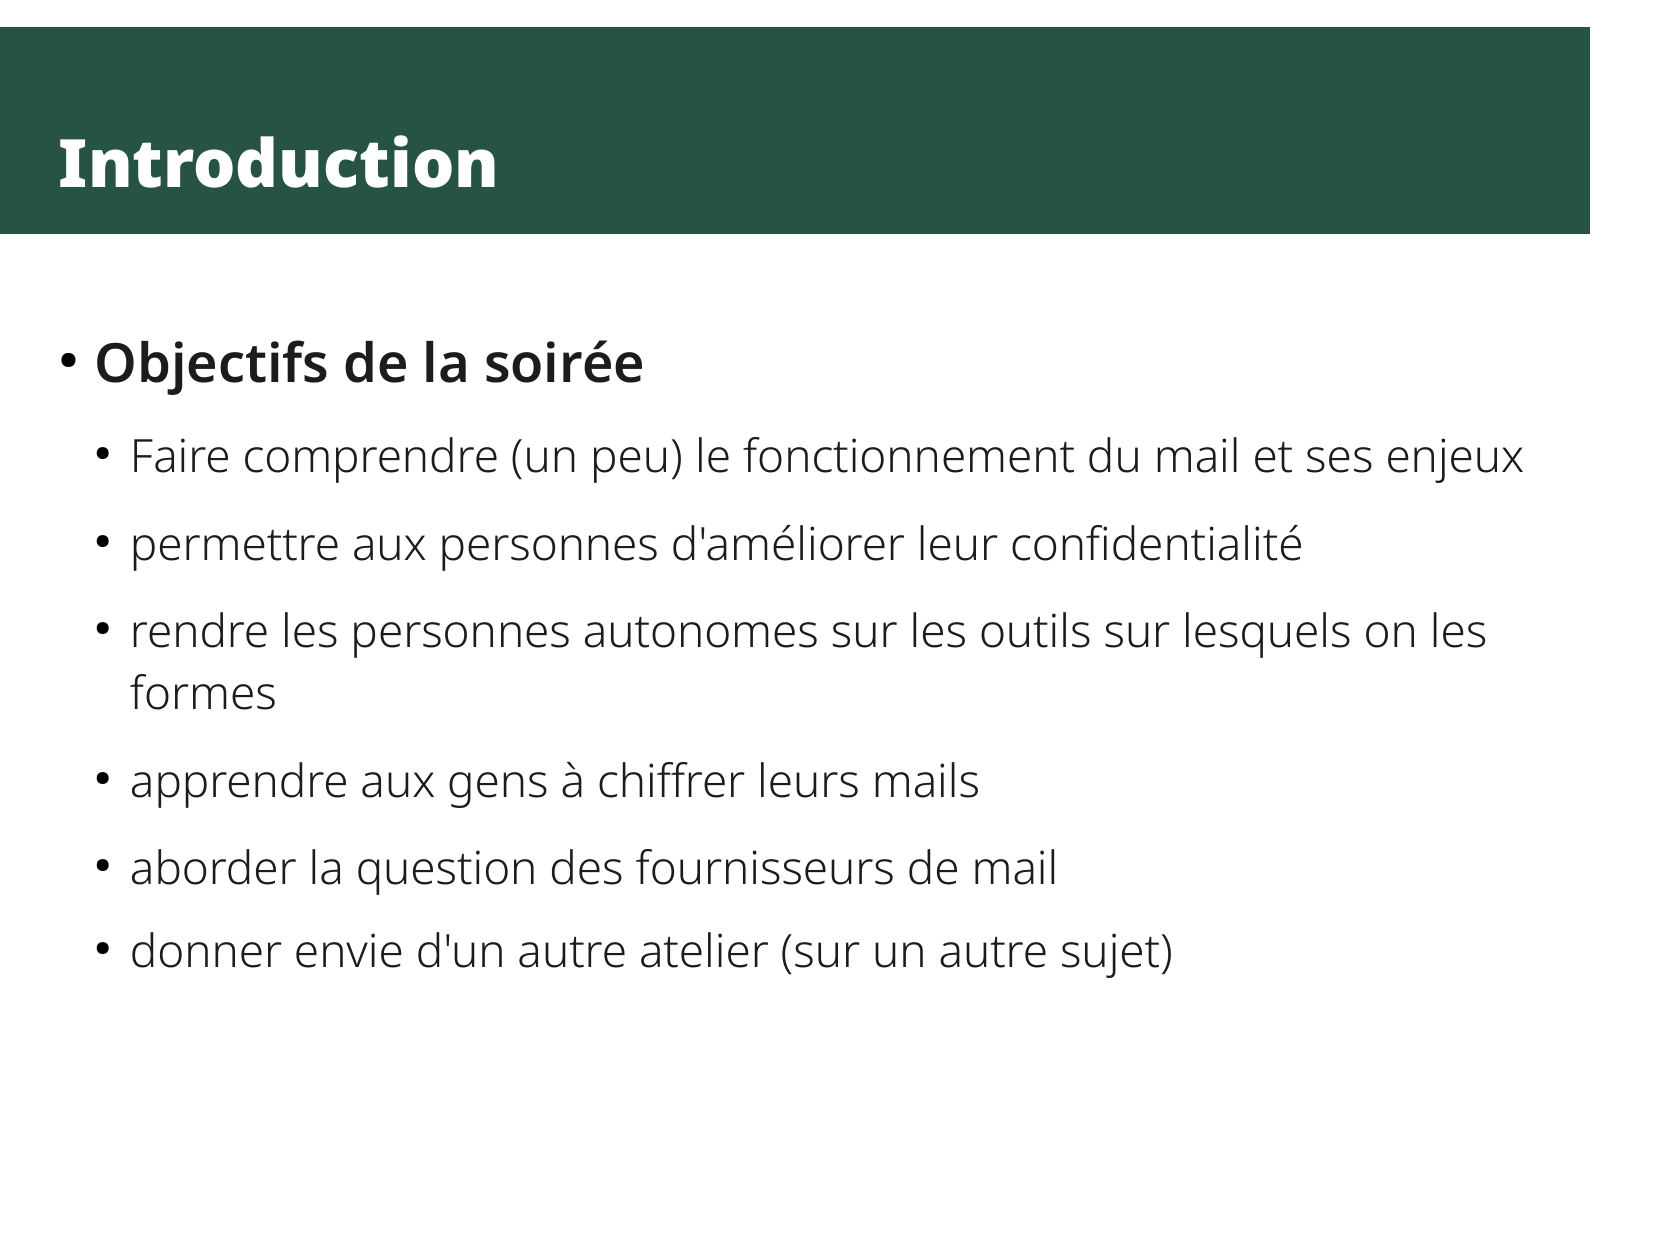

# Introduction
Objectifs de la soirée
Faire comprendre (un peu) le fonctionnement du mail et ses enjeux
permettre aux personnes d'améliorer leur confidentialité
rendre les personnes autonomes sur les outils sur lesquels on les formes
apprendre aux gens à chiffrer leurs mails
aborder la question des fournisseurs de mail
donner envie d'un autre atelier (sur un autre sujet)